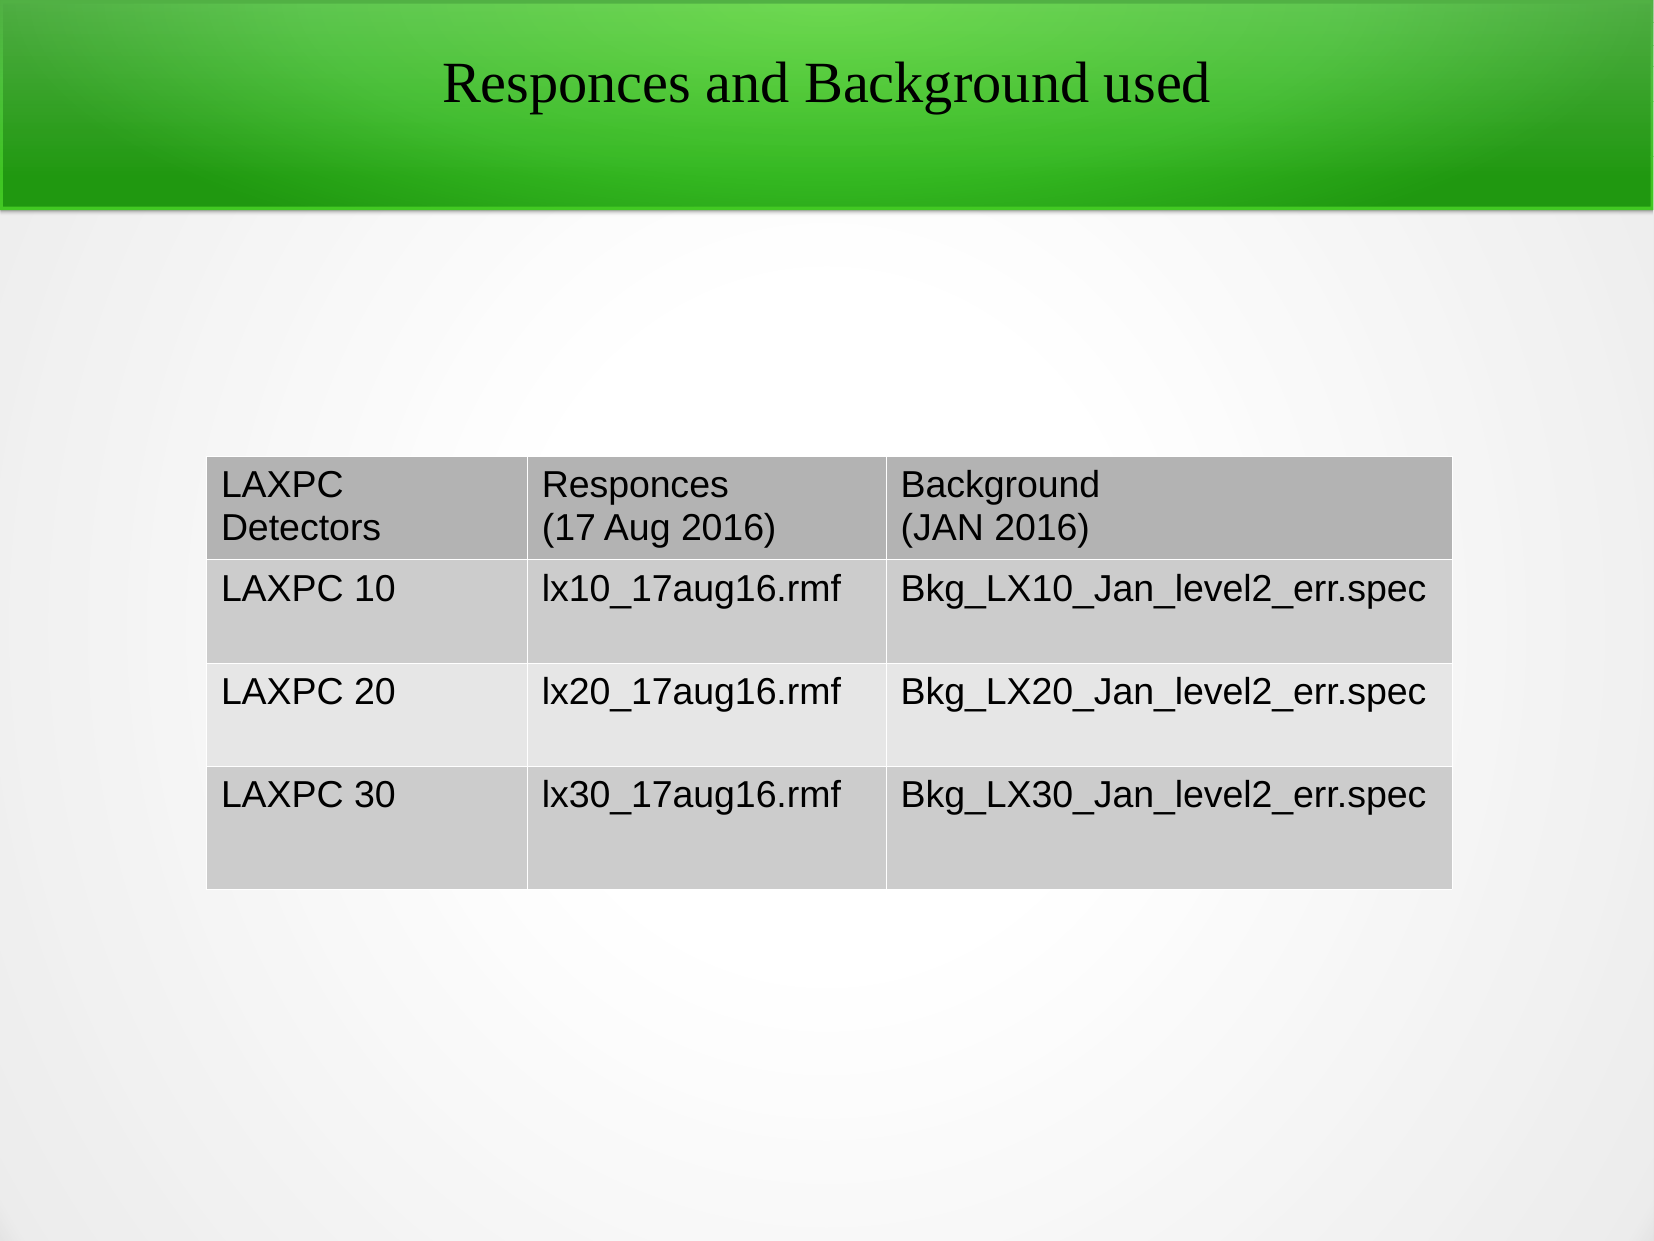

# Responces and Background used
| LAXPC Detectors | Responces (17 Aug 2016) | Background (JAN 2016) |
| --- | --- | --- |
| LAXPC 10 | lx10\_17aug16.rmf | Bkg\_LX10\_Jan\_level2\_err.spec |
| LAXPC 20 | lx20\_17aug16.rmf | Bkg\_LX20\_Jan\_level2\_err.spec |
| LAXPC 30 | lx30\_17aug16.rmf | Bkg\_LX30\_Jan\_level2\_err.spec |